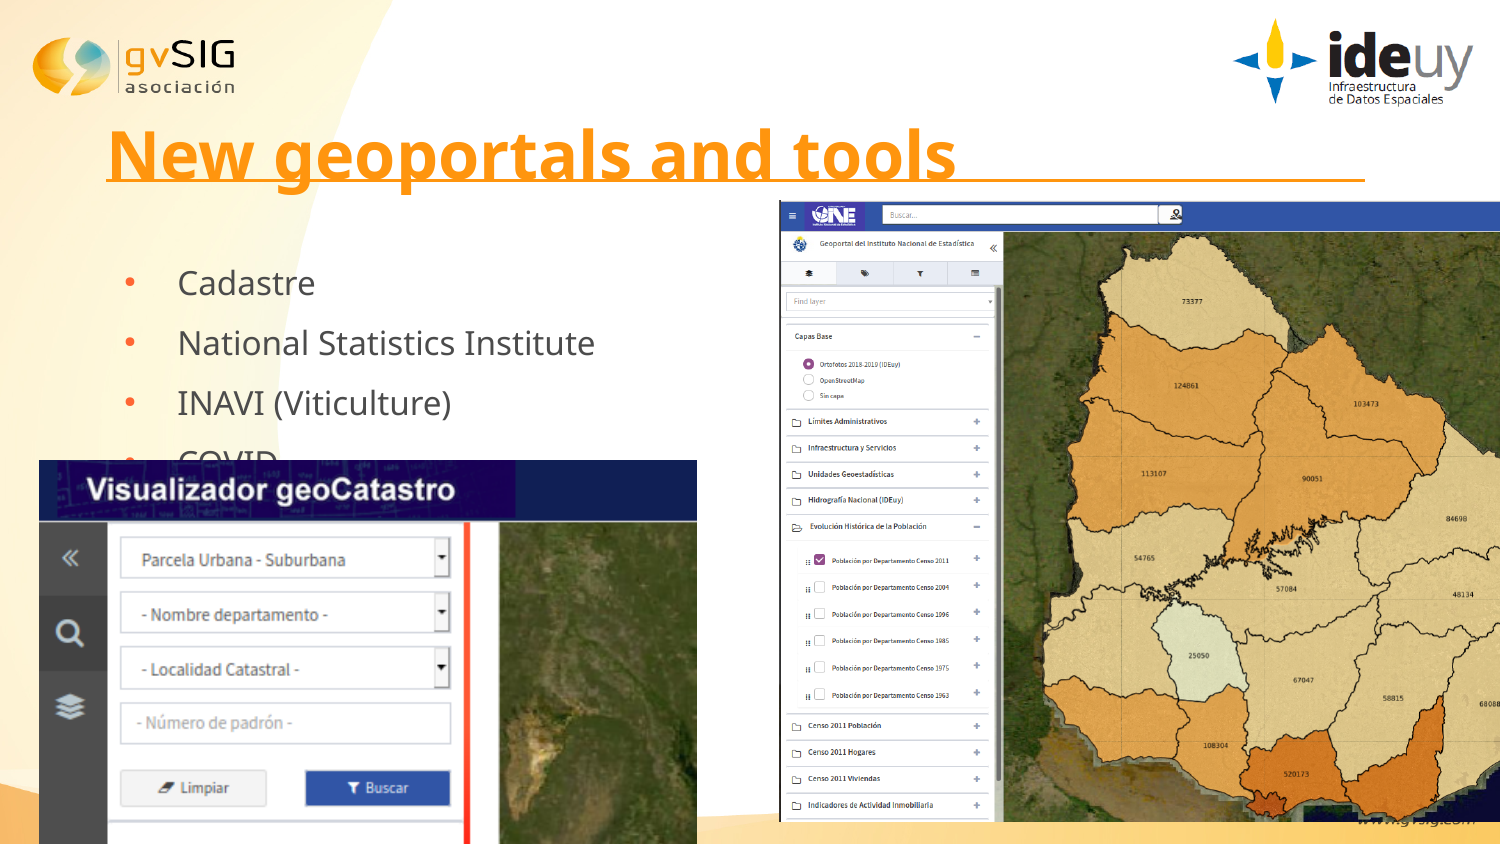

# New geoportals and tools
Cadastre
National Statistics Institute
INAVI (Viticulture)
COVID